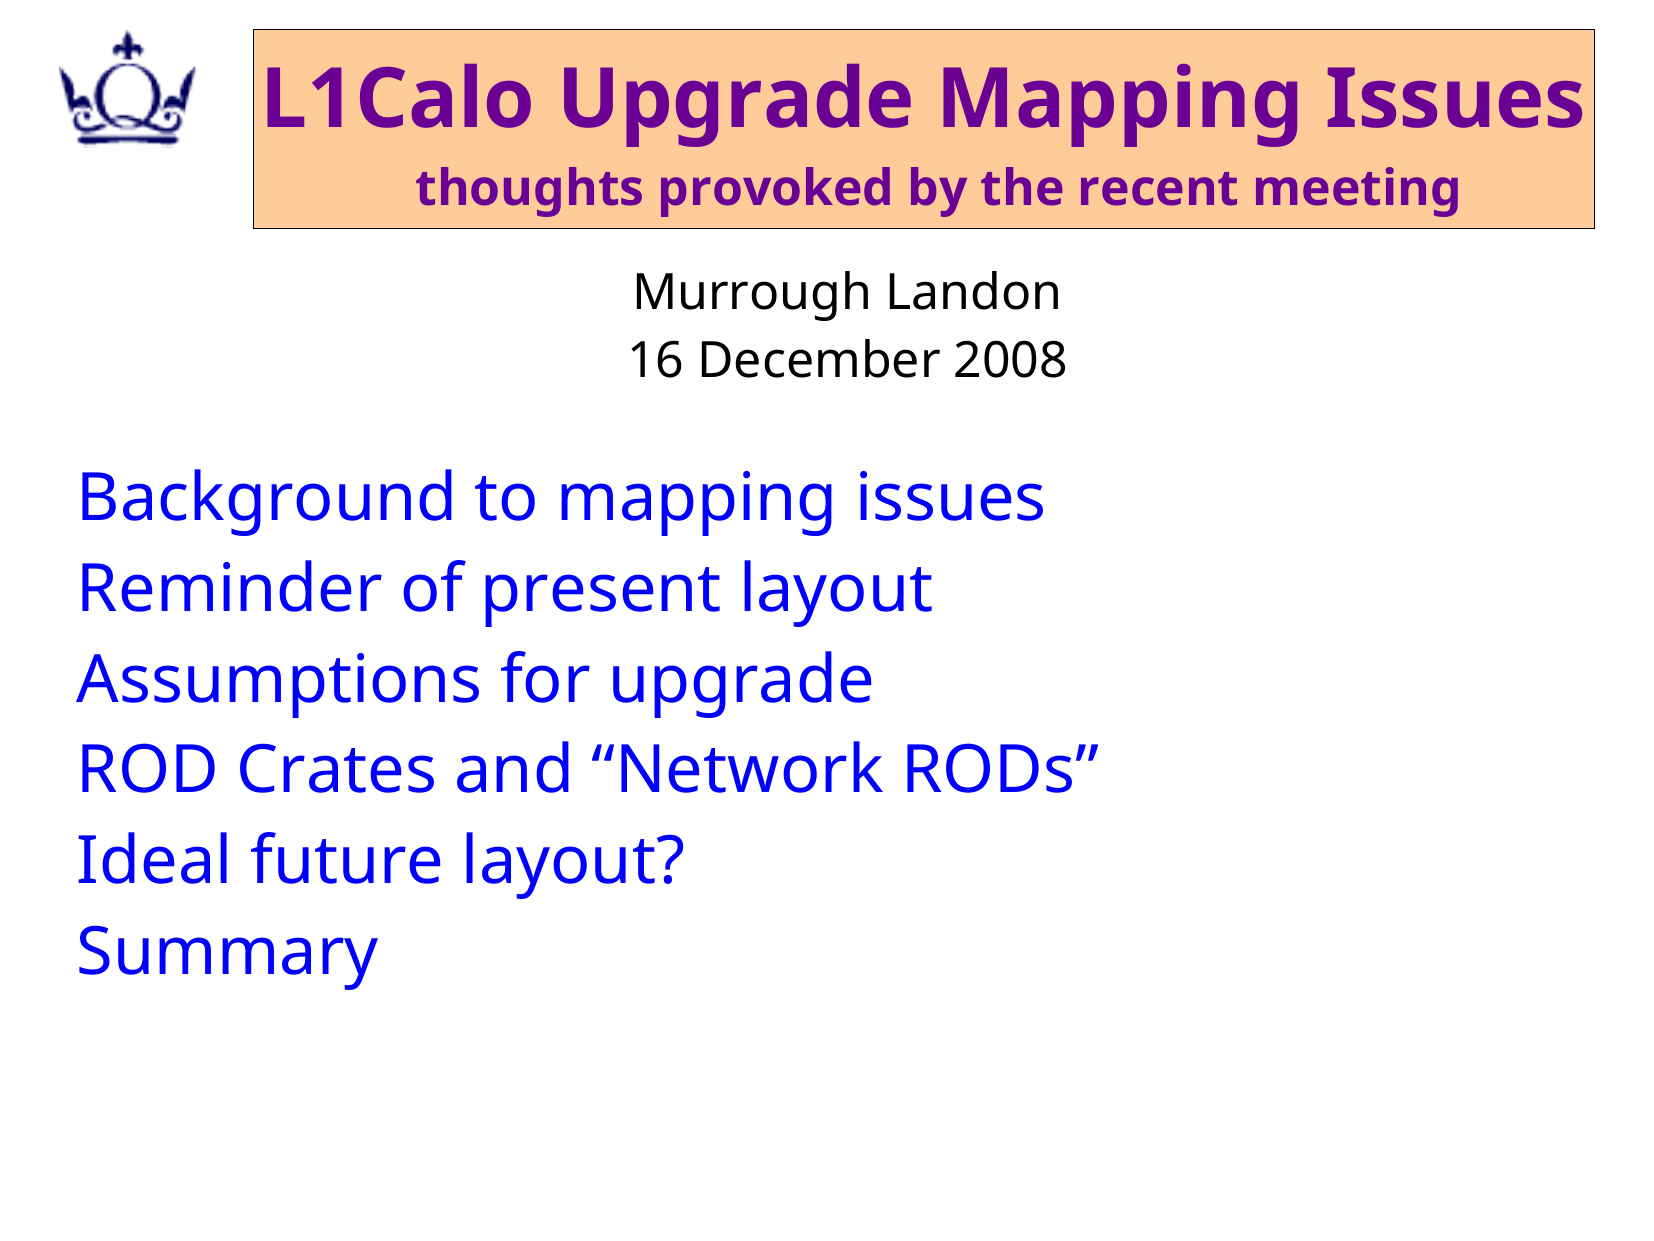

# L1Calo Upgrade Mapping Issues thoughts provoked by the recent meeting
Murrough Landon
16 December 2008
Background to mapping issues
Reminder of present layout
Assumptions for upgrade
ROD Crates and “Network RODs”
Ideal future layout?
Summary